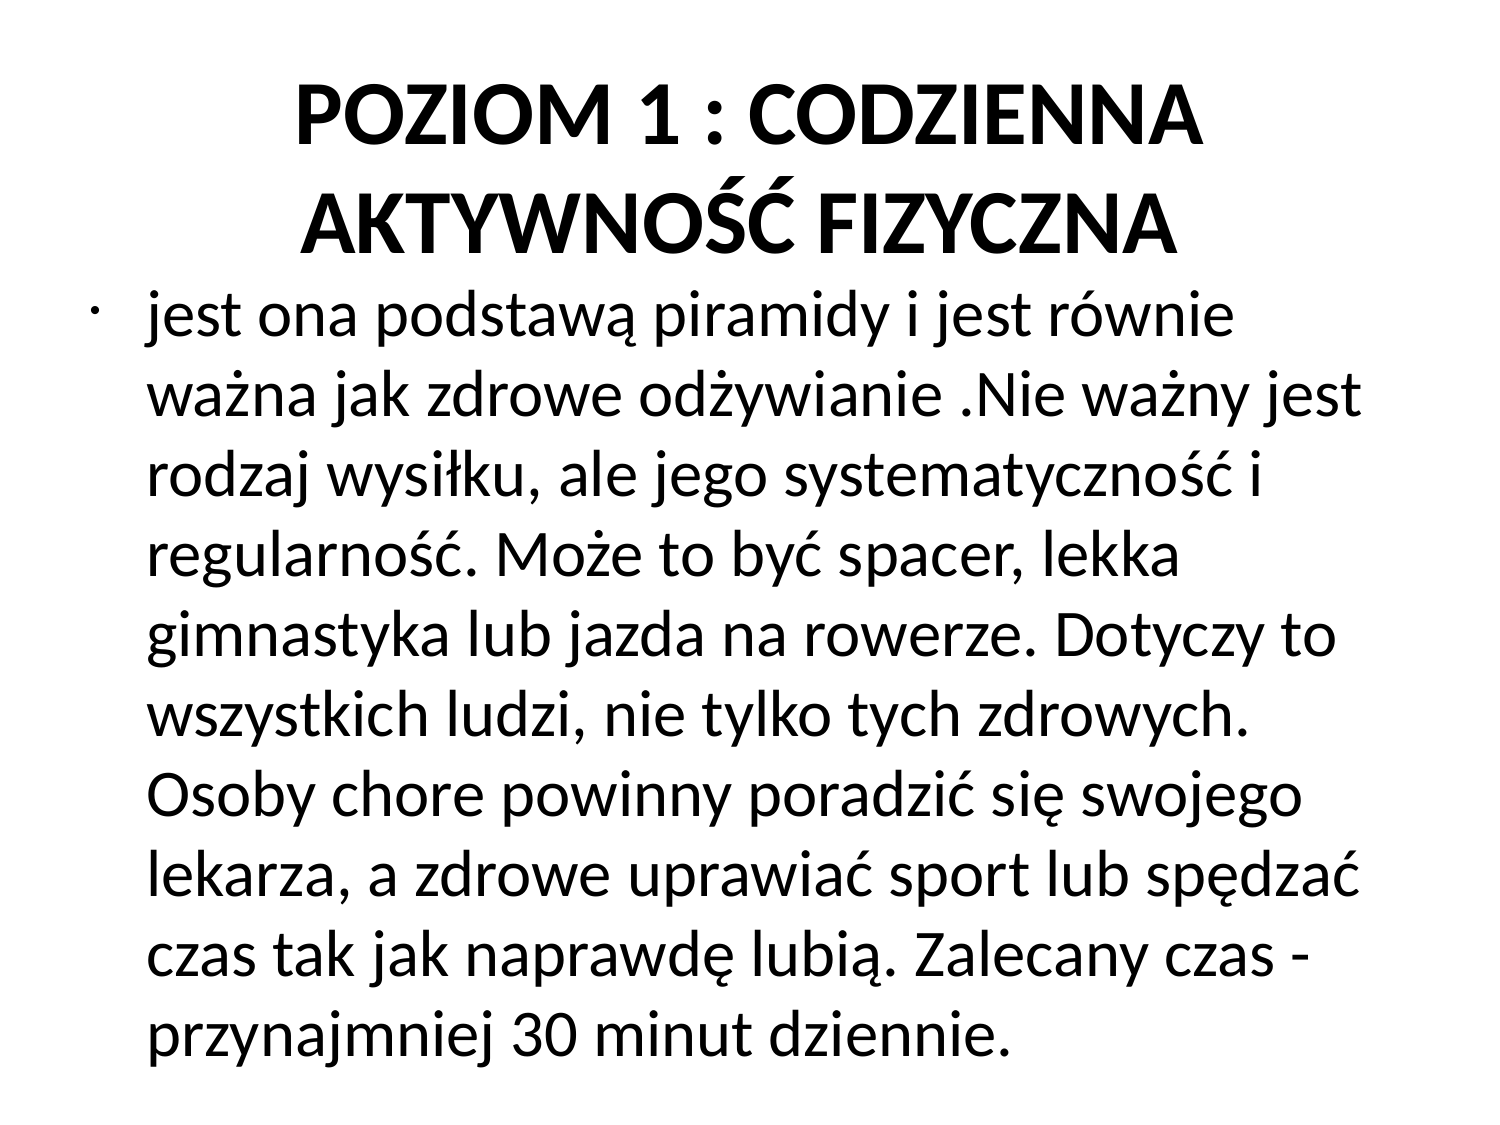

# POZIOM 1 : CODZIENNA AKTYWNOŚĆ FIZYCZNA
jest ona podstawą piramidy i jest równie ważna jak zdrowe odżywianie .Nie ważny jest rodzaj wysiłku, ale jego systematyczność i regularność. Może to być spacer, lekka gimnastyka lub jazda na rowerze. Dotyczy to wszystkich ludzi, nie tylko tych zdrowych. Osoby chore powinny poradzić się swojego lekarza, a zdrowe uprawiać sport lub spędzać czas tak jak naprawdę lubią. Zalecany czas - przynajmniej 30 minut dziennie.